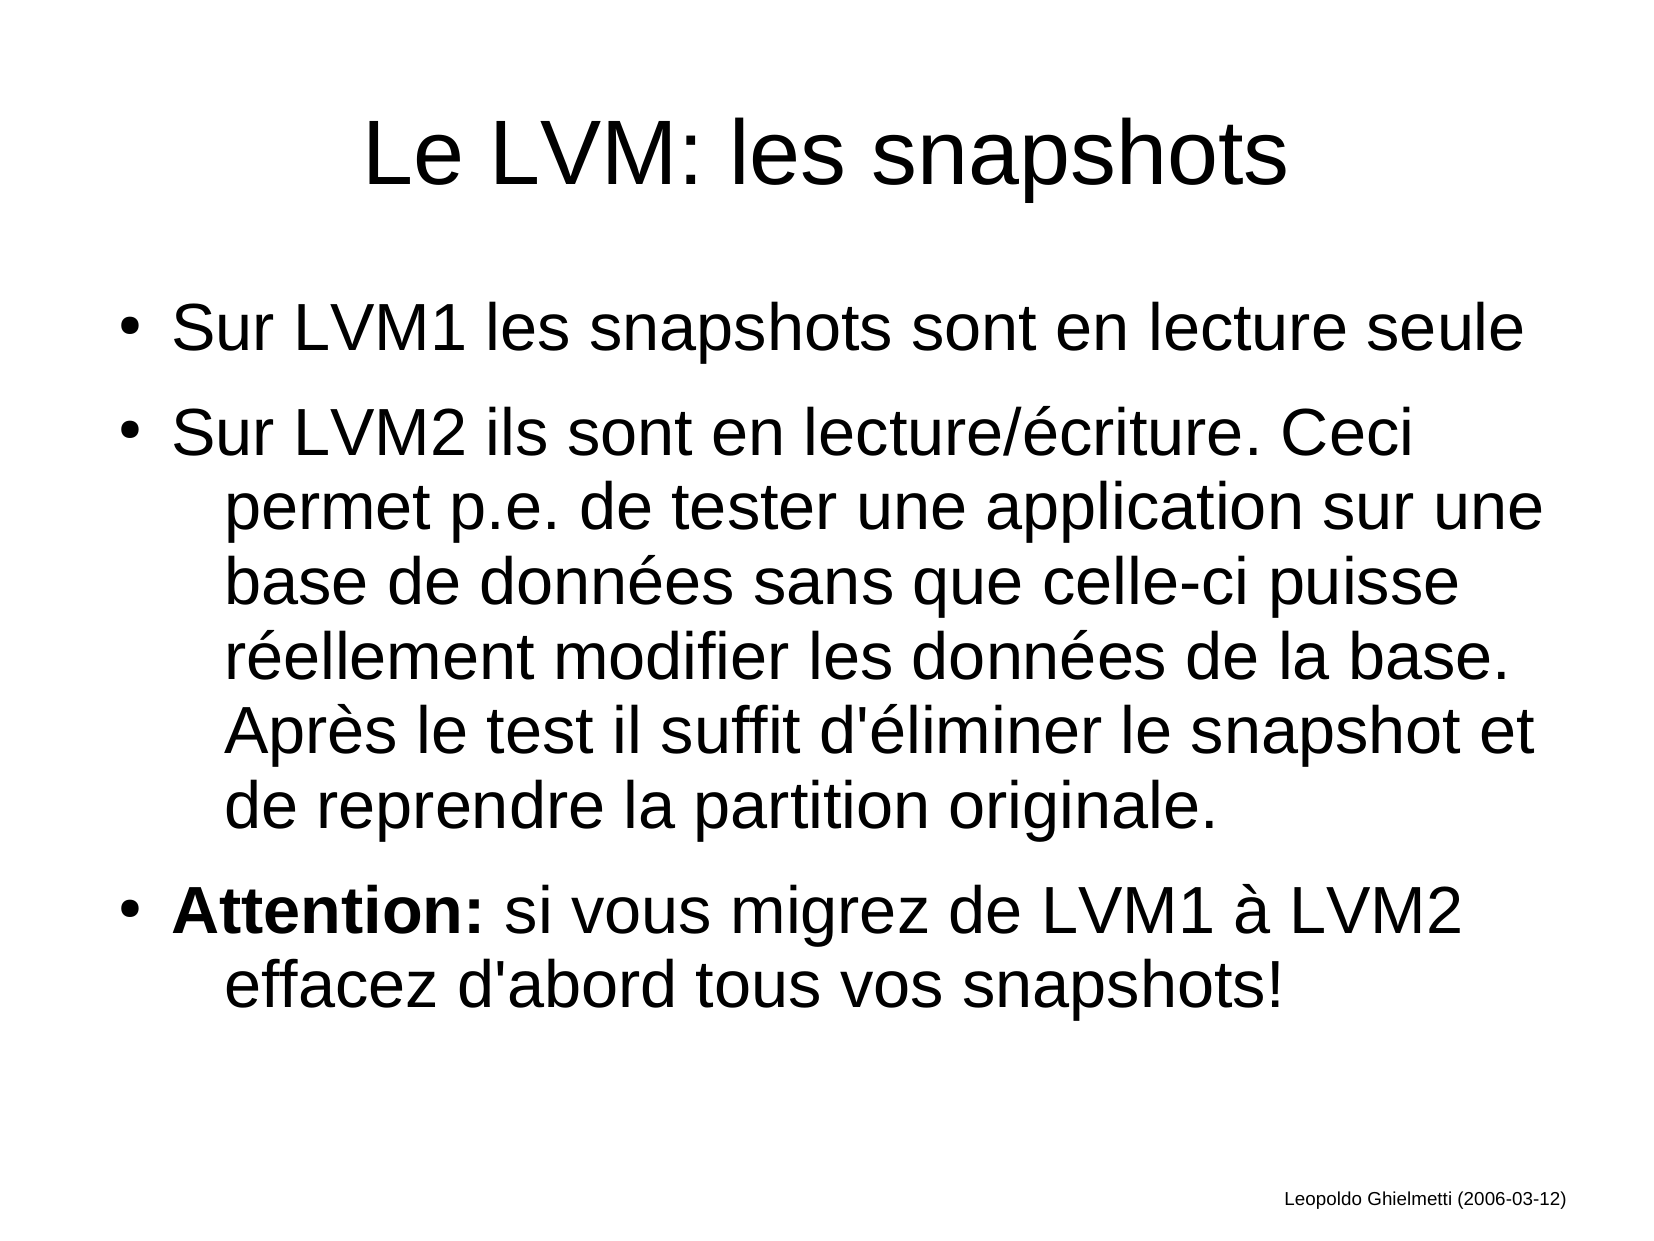

# Le LVM: les snapshots
Sur LVM1 les snapshots sont en lecture seule
Sur LVM2 ils sont en lecture/écriture. Ceci permet p.e. de tester une application sur une base de données sans que celle-ci puisse réellement modifier les données de la base. Après le test il suffit d'éliminer le snapshot et de reprendre la partition originale.
Attention: si vous migrez de LVM1 à LVM2 effacez d'abord tous vos snapshots!
Leopoldo Ghielmetti (2006-03-12)